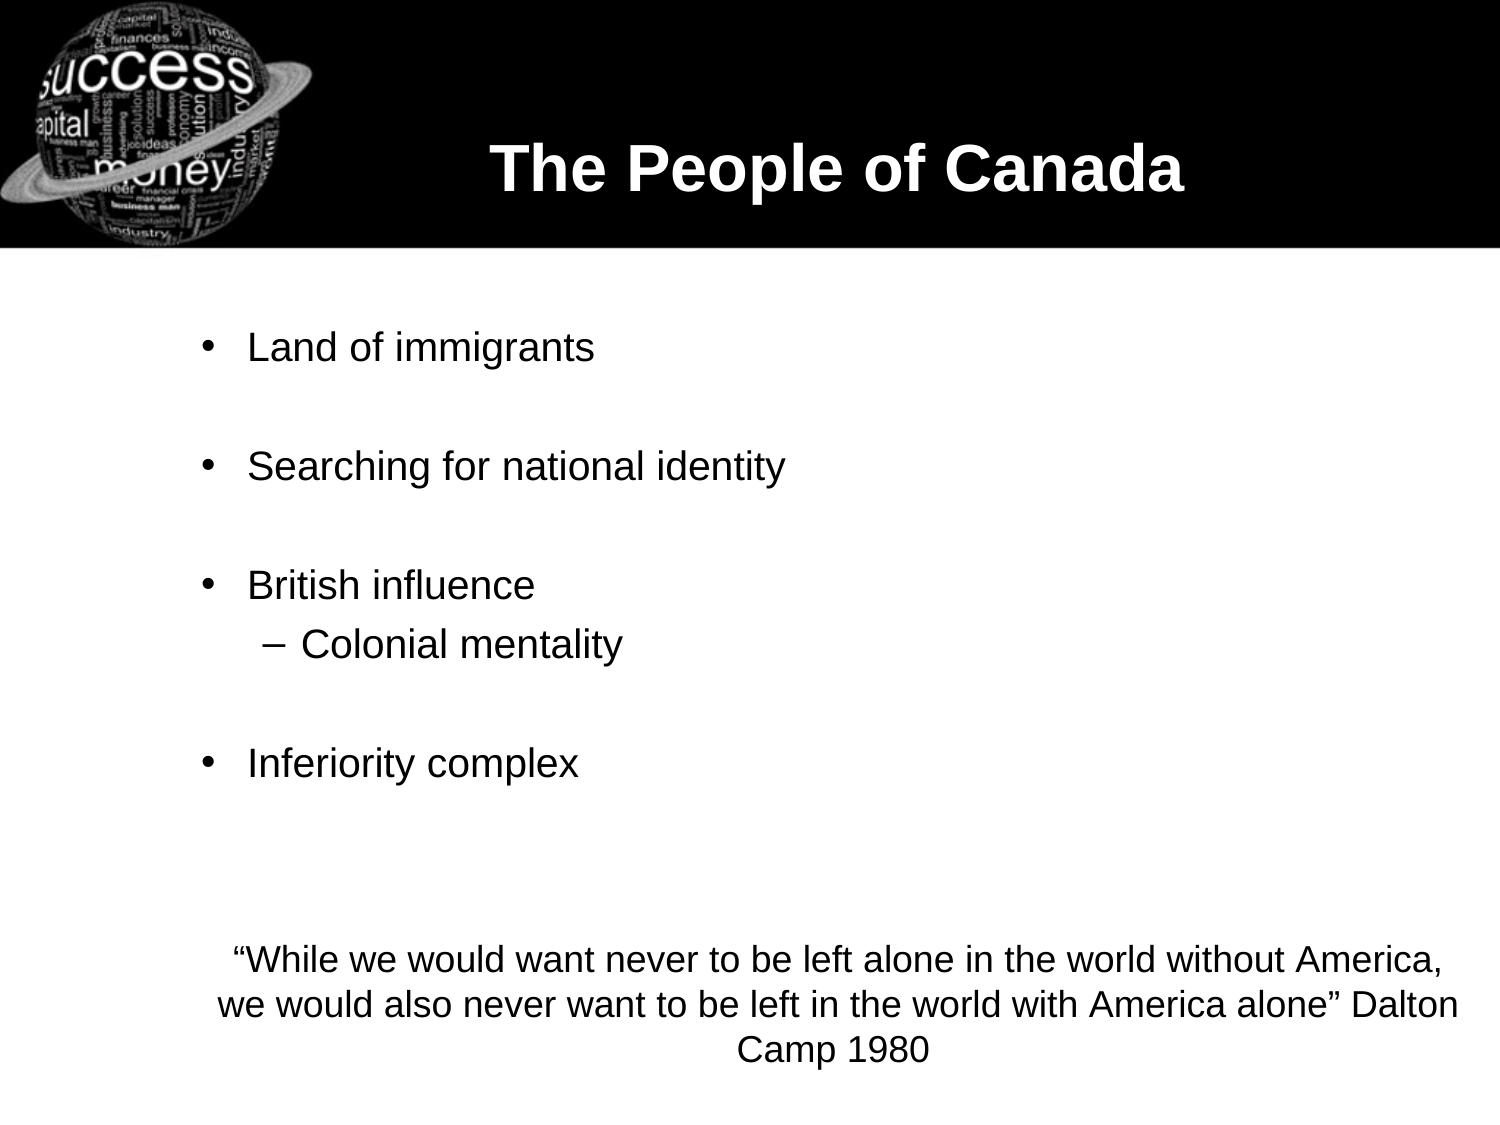

# The People of Canada
Land of immigrants
Searching for national identity
British influence
Colonial mentality
Inferiority complex
“While we would want never to be left alone in the world without America, we would also never want to be left in the world with America alone” Dalton Camp 1980